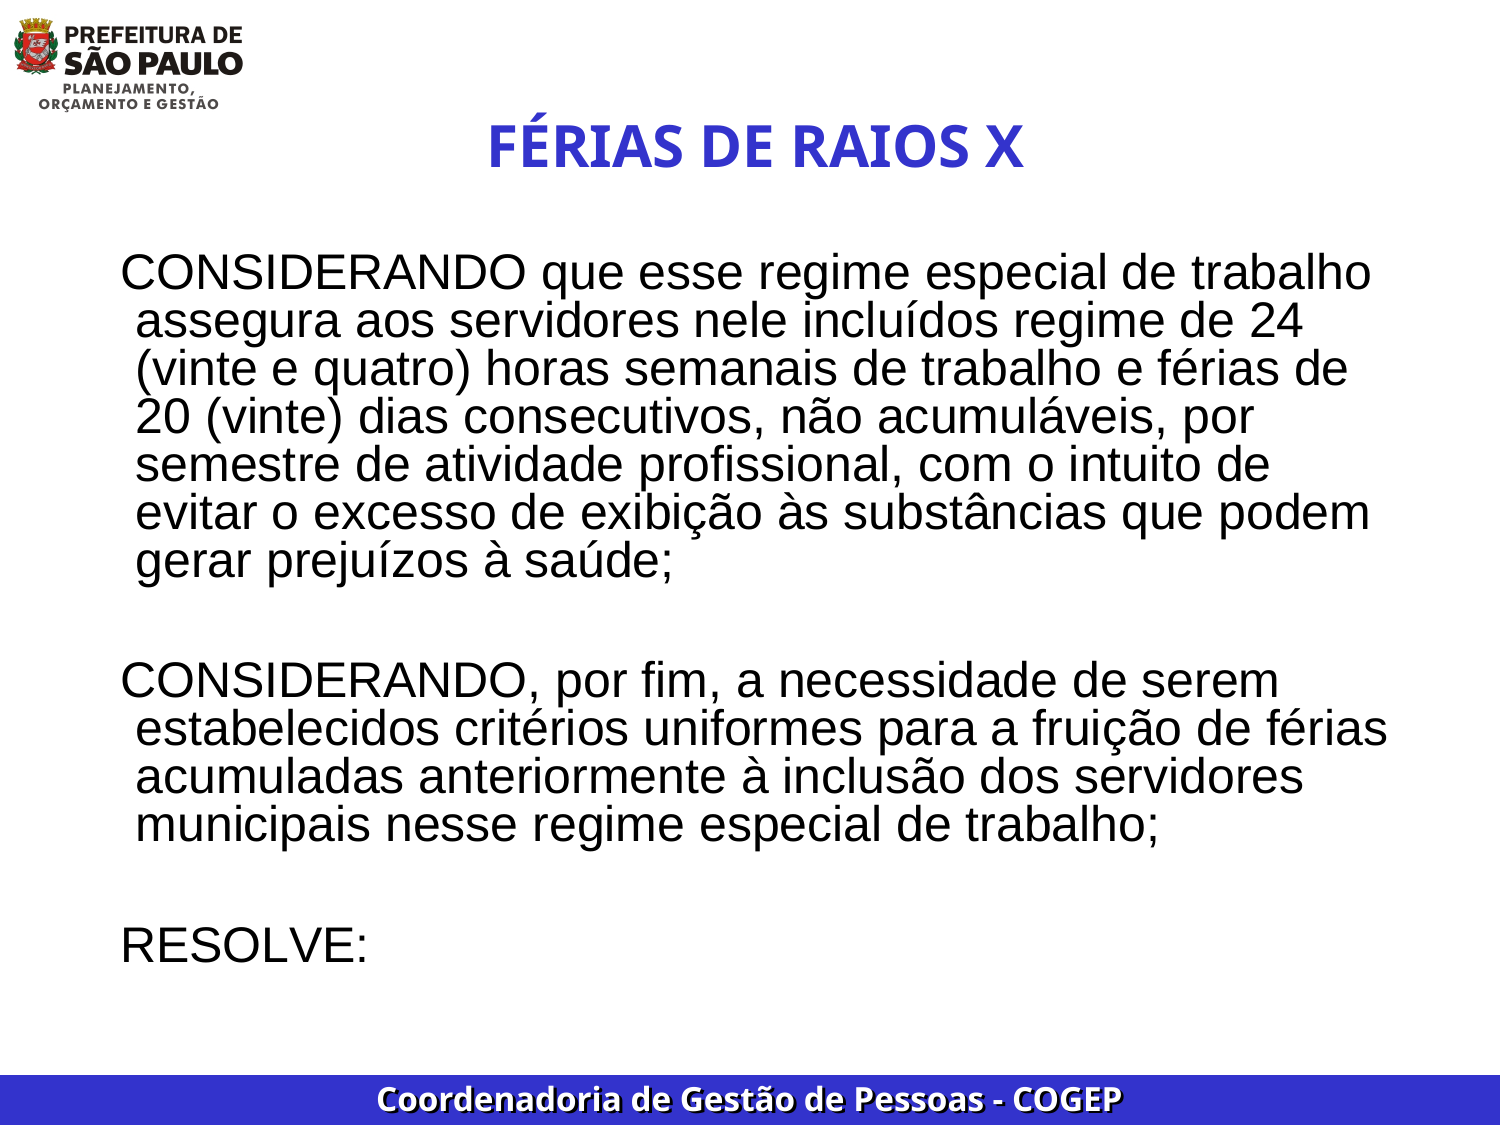

# FÉRIAS DE RAIOS X
CONSIDERANDO que esse regime especial de trabalho assegura aos servidores nele incluídos regime de 24 (vinte e quatro) horas semanais de trabalho e férias de 20 (vinte) dias consecutivos, não acumuláveis, por semestre de atividade profissional, com o intuito de evitar o excesso de exibição às substâncias que podem gerar prejuízos à saúde;
CONSIDERANDO, por fim, a necessidade de serem estabelecidos critérios uniformes para a fruição de férias acumuladas anteriormente à inclusão dos servidores municipais nesse regime especial de trabalho;
RESOLVE: